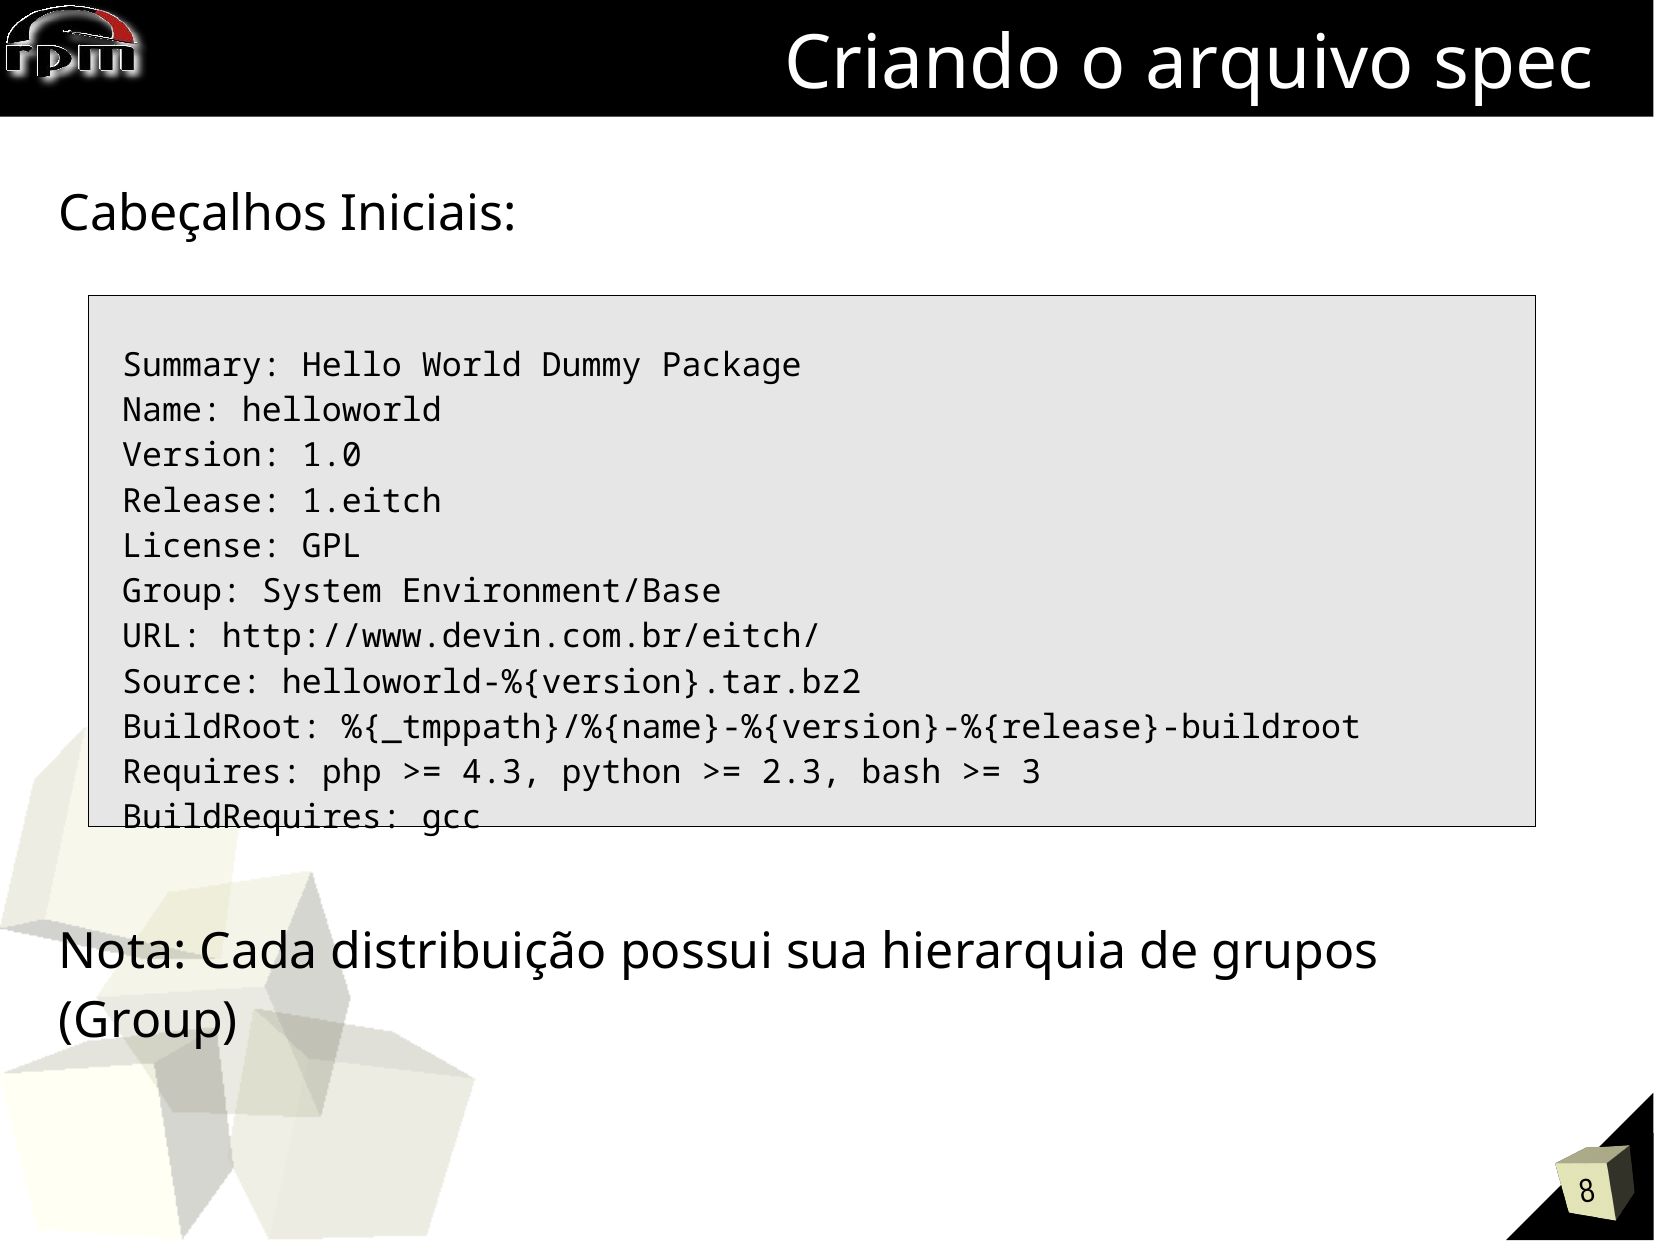

# Criando o arquivo spec
Cabeçalhos Iniciais:
Summary: Hello World Dummy Package
Name: helloworld
Version: 1.0
Release: 1.eitch
License: GPL
Group: System Environment/Base
URL: http://www.devin.com.br/eitch/
Source: helloworld-%{version}.tar.bz2
BuildRoot: %{_tmppath}/%{name}-%{version}-%{release}-buildroot
Requires: php >= 4.3, python >= 2.3, bash >= 3
BuildRequires: gcc
Nota: Cada distribuição possui sua hierarquia de grupos (Group)